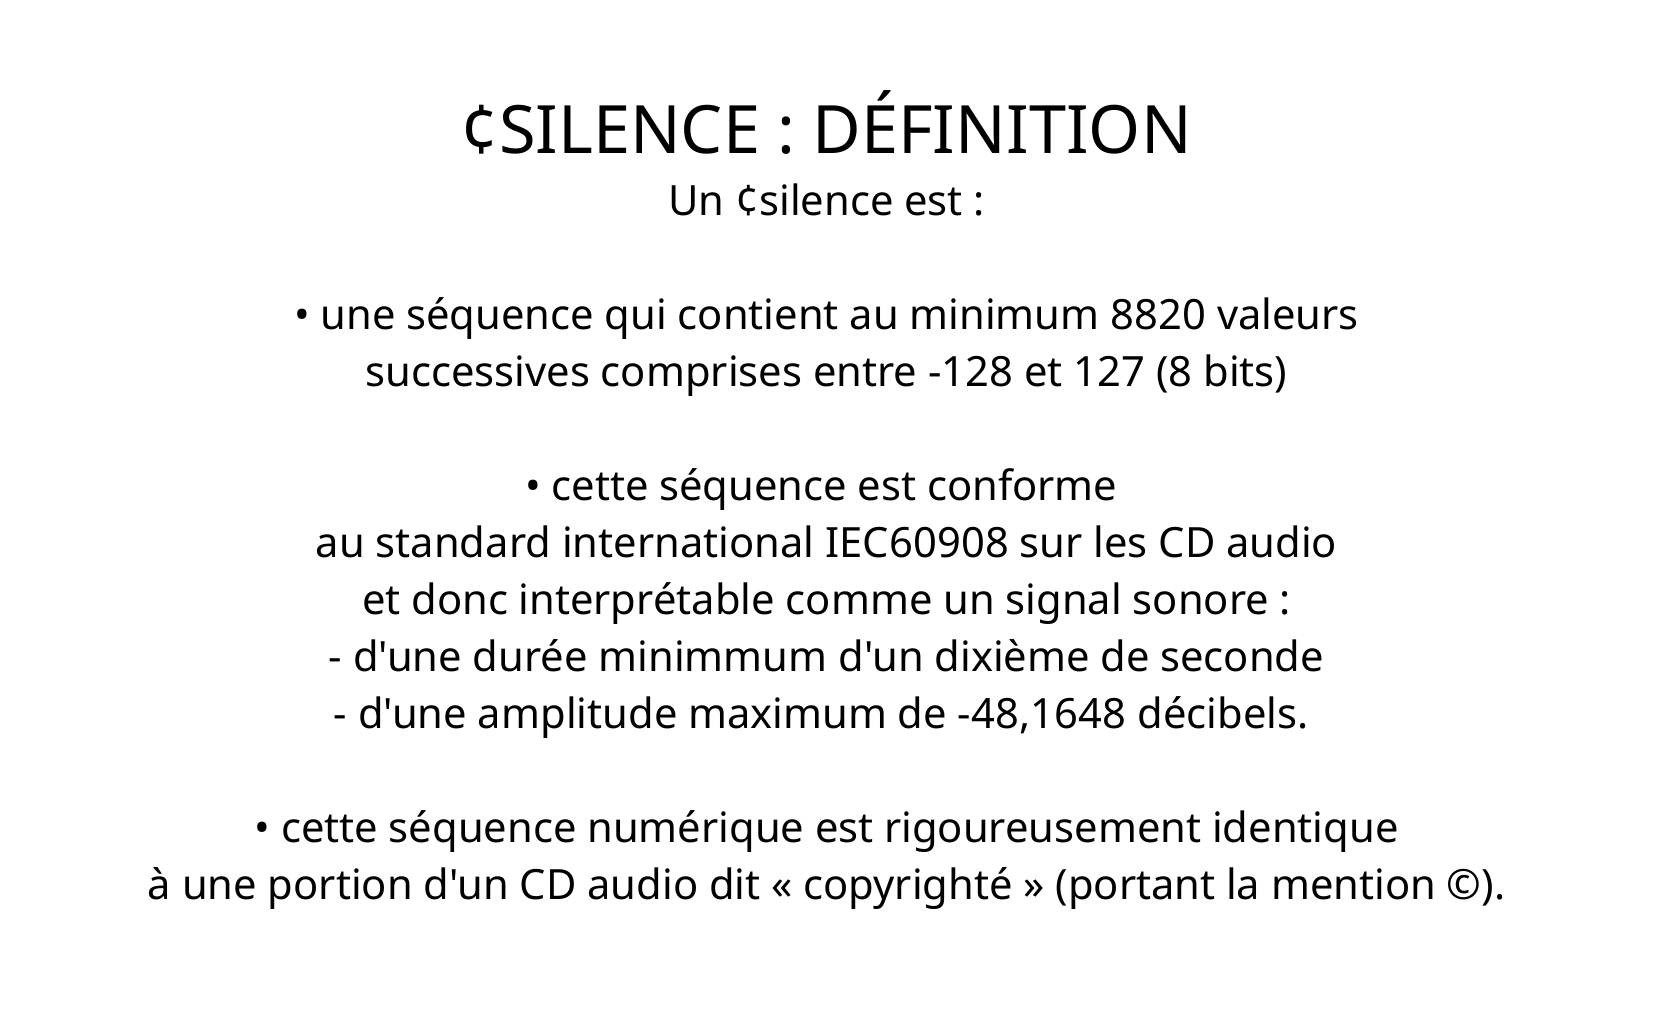

# ¢SILENCE : DÉFINITION
Un ¢silence est :
• une séquence qui contient au minimum 8820 valeurs
 successives comprises entre -128 et 127 (8 bits)
• cette séquence est conforme
au standard international IEC60908 sur les CD audio
et donc interprétable comme un signal sonore :
- d'une durée minimmum d'un dixième de seconde
- d'une amplitude maximum de -48,1648 décibels.
• cette séquence numérique est rigoureusement identique
à une portion d'un CD audio dit « copyrighté » (portant la mention ©).